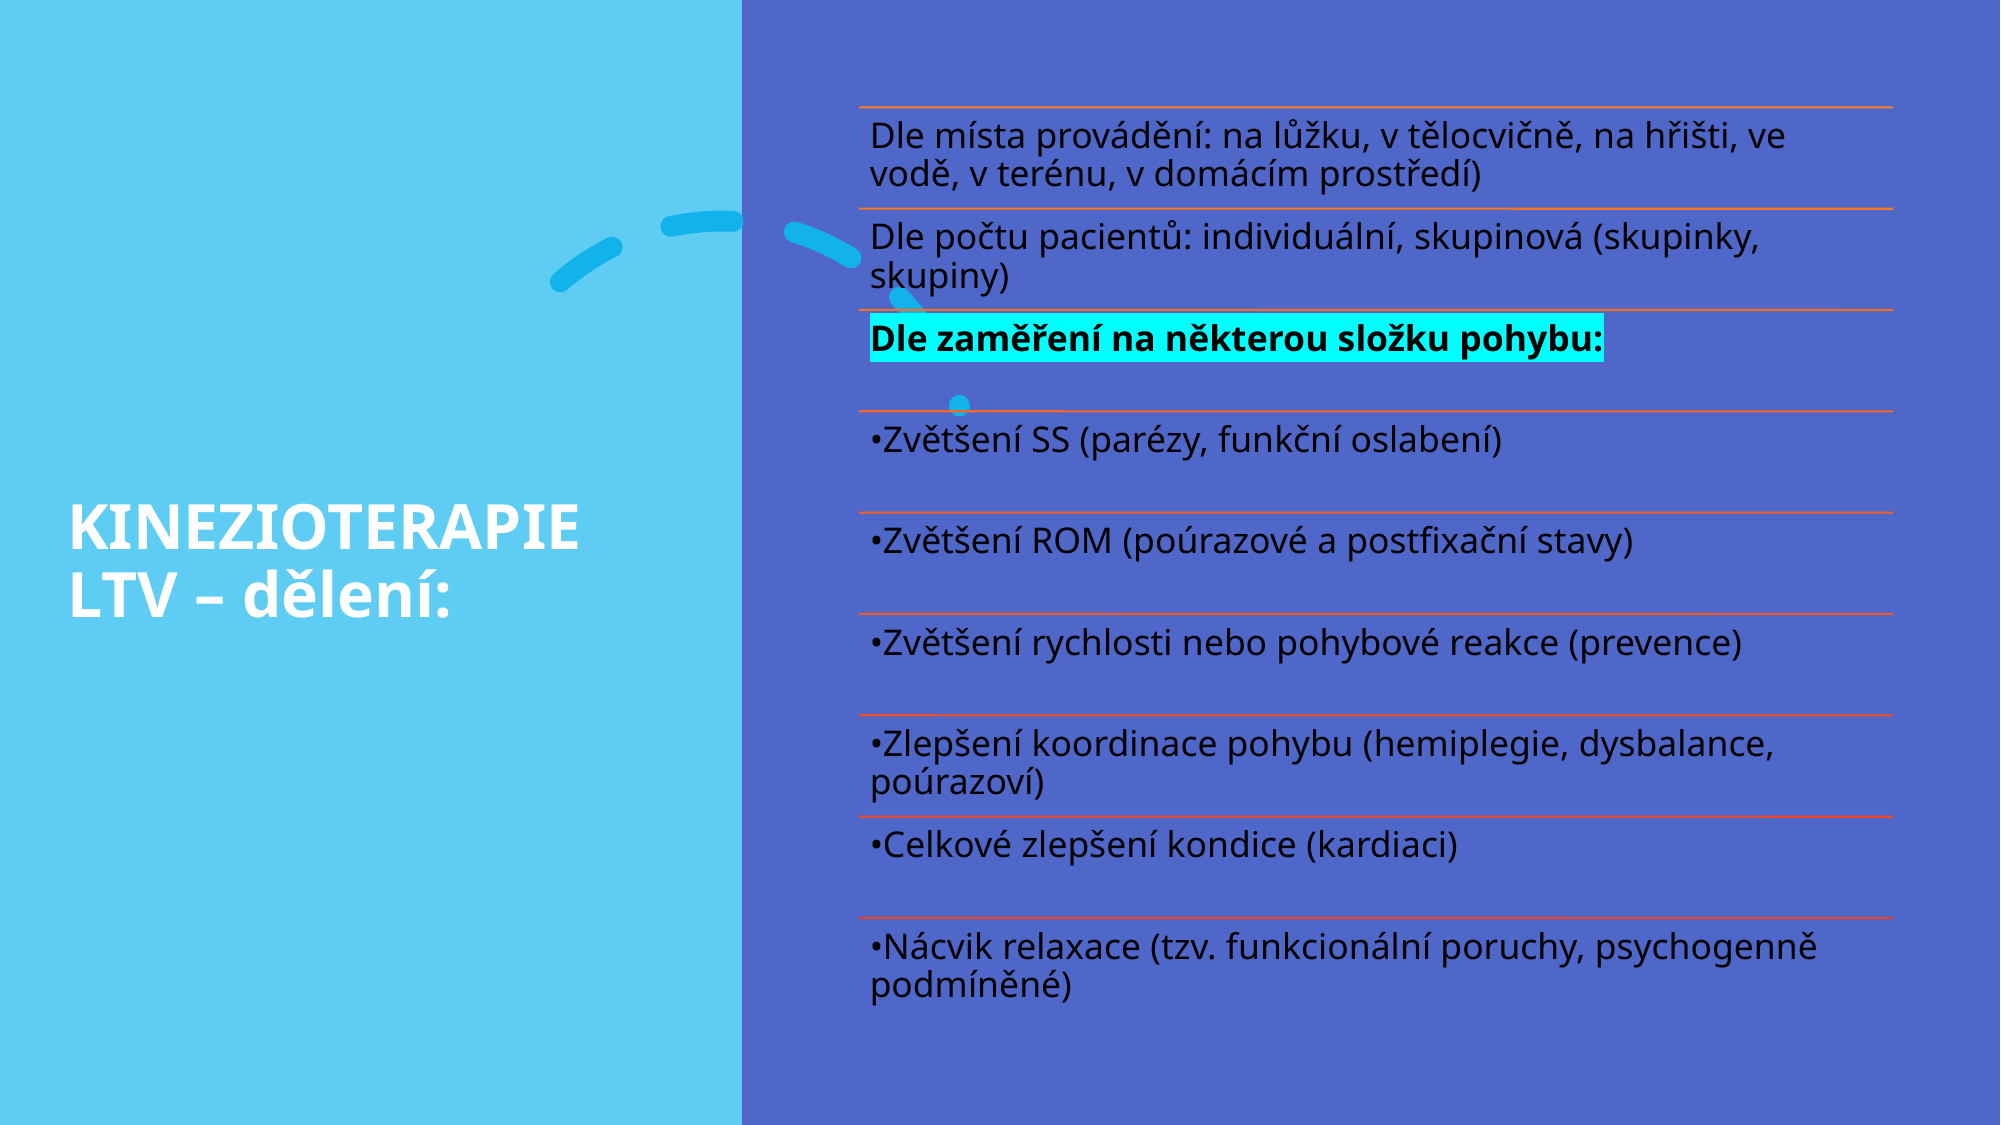

# KINEZIOTERAPIE LTV – dělení:
Dle místa provádění: na lůžku, v tělocvičně, na hřišti, ve vodě, v terénu, v domácím prostředí)
Dle počtu pacientů: individuální, skupinová (skupinky, skupiny)
Dle zaměření na některou složku pohybu:
•Zvětšení SS (parézy, funkční oslabení)
•Zvětšení ROM (poúrazové a postfixační stavy)
•Zvětšení rychlosti nebo pohybové reakce (prevence)
•Zlepšení koordinace pohybu (hemiplegie, dysbalance, poúrazoví)
•Celkové zlepšení kondice (kardiaci)
•Nácvik relaxace (tzv. funkcionální poruchy, psychogenně podmíněné)